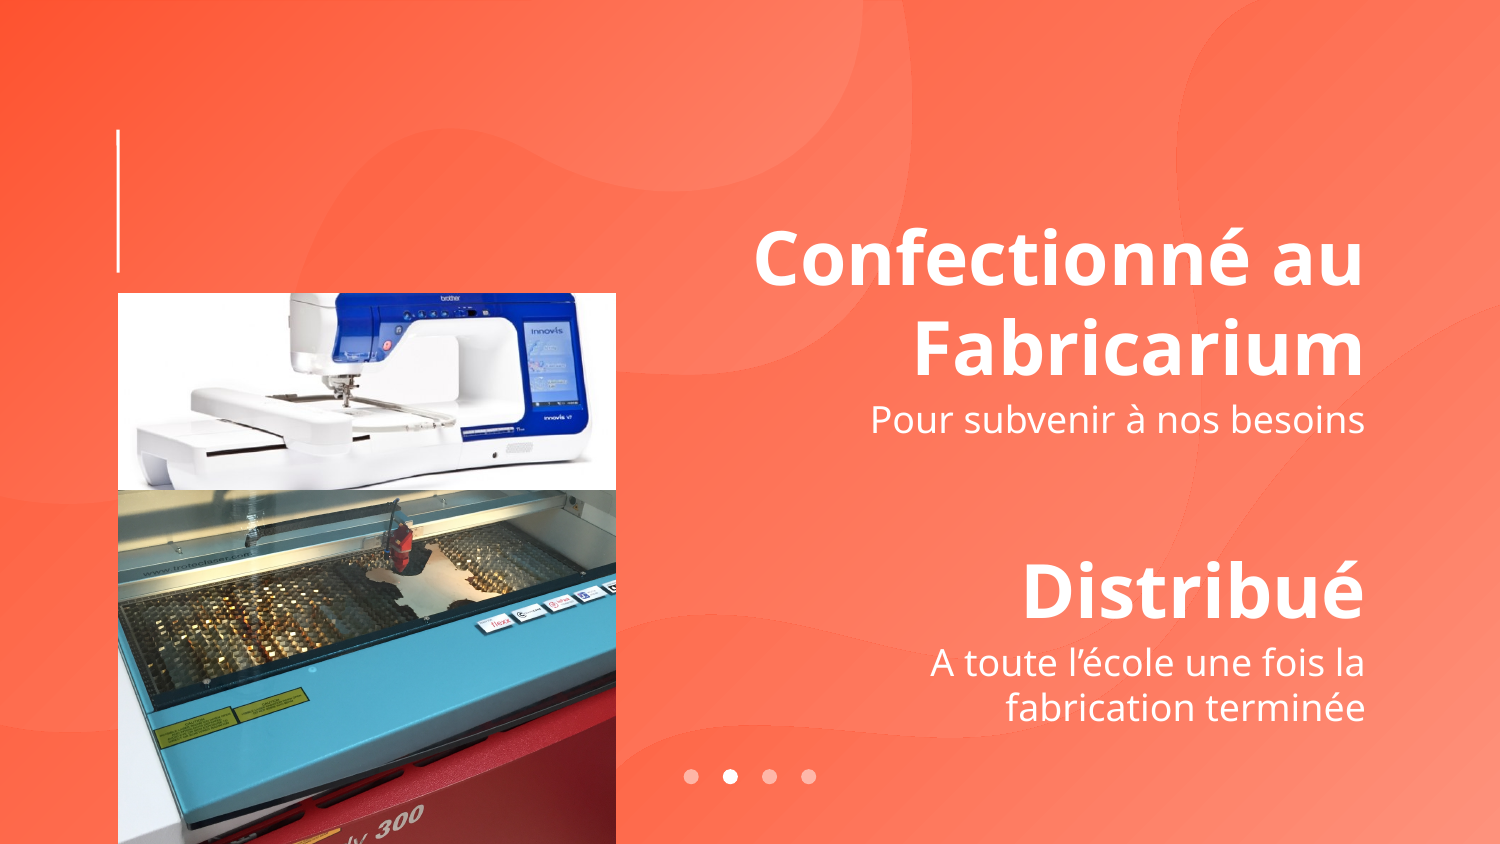

# Confectionné au Fabricarium
Pour subvenir à nos besoins
Distribué
A toute l’école une fois la fabrication terminée